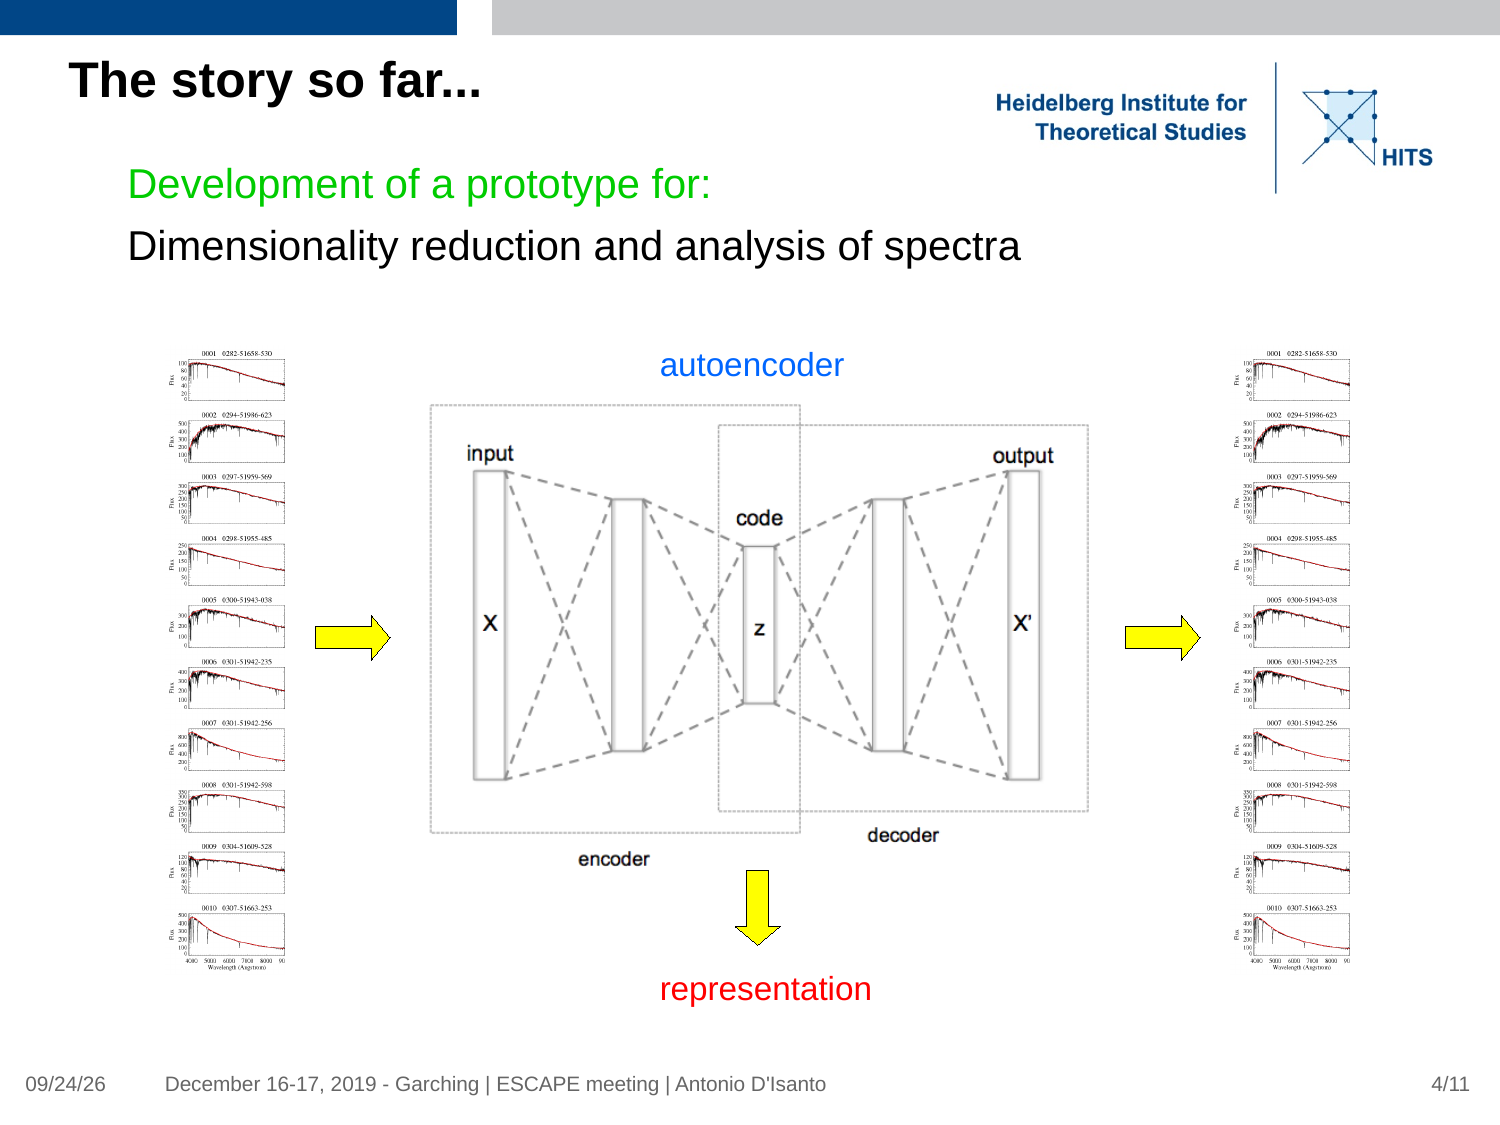

# The story so far...
Development of a prototype for:
Dimensionality reduction and analysis of spectra
autoencoder
representation
December 16-17, 2019 - Garching | ESCAPE meeting | Antonio D'Isanto
4